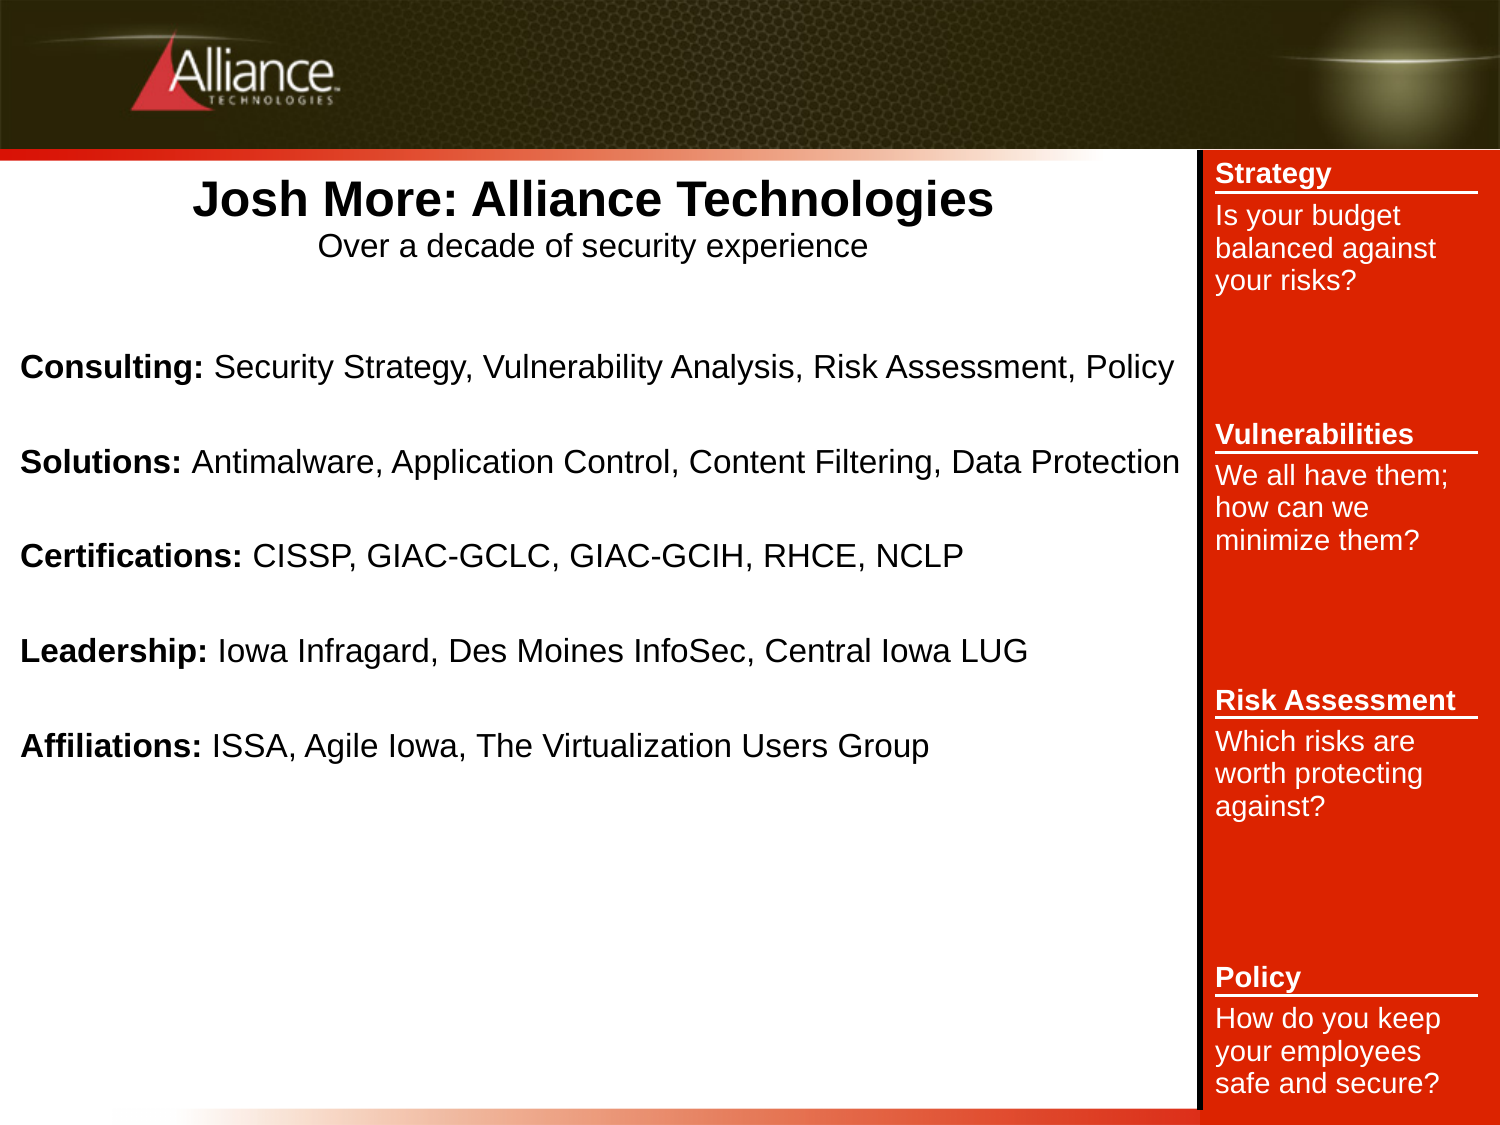

Strategy
Is your budget balanced against your risks?
Josh More: Alliance Technologies
Over a decade of security experience
Consulting: Security Strategy, Vulnerability Analysis, Risk Assessment, Policy
Solutions: Antimalware, Application Control, Content Filtering, Data Protection
Certifications: CISSP, GIAC-GCLC, GIAC-GCIH, RHCE, NCLP
Leadership: Iowa Infragard, Des Moines InfoSec, Central Iowa LUG
Affiliations: ISSA, Agile Iowa, The Virtualization Users Group
Vulnerabilities
We all have them; how can we minimize them?
Risk Assessment
Which risks are worth protecting against?
Policy
How do you keep your employees safe and secure?